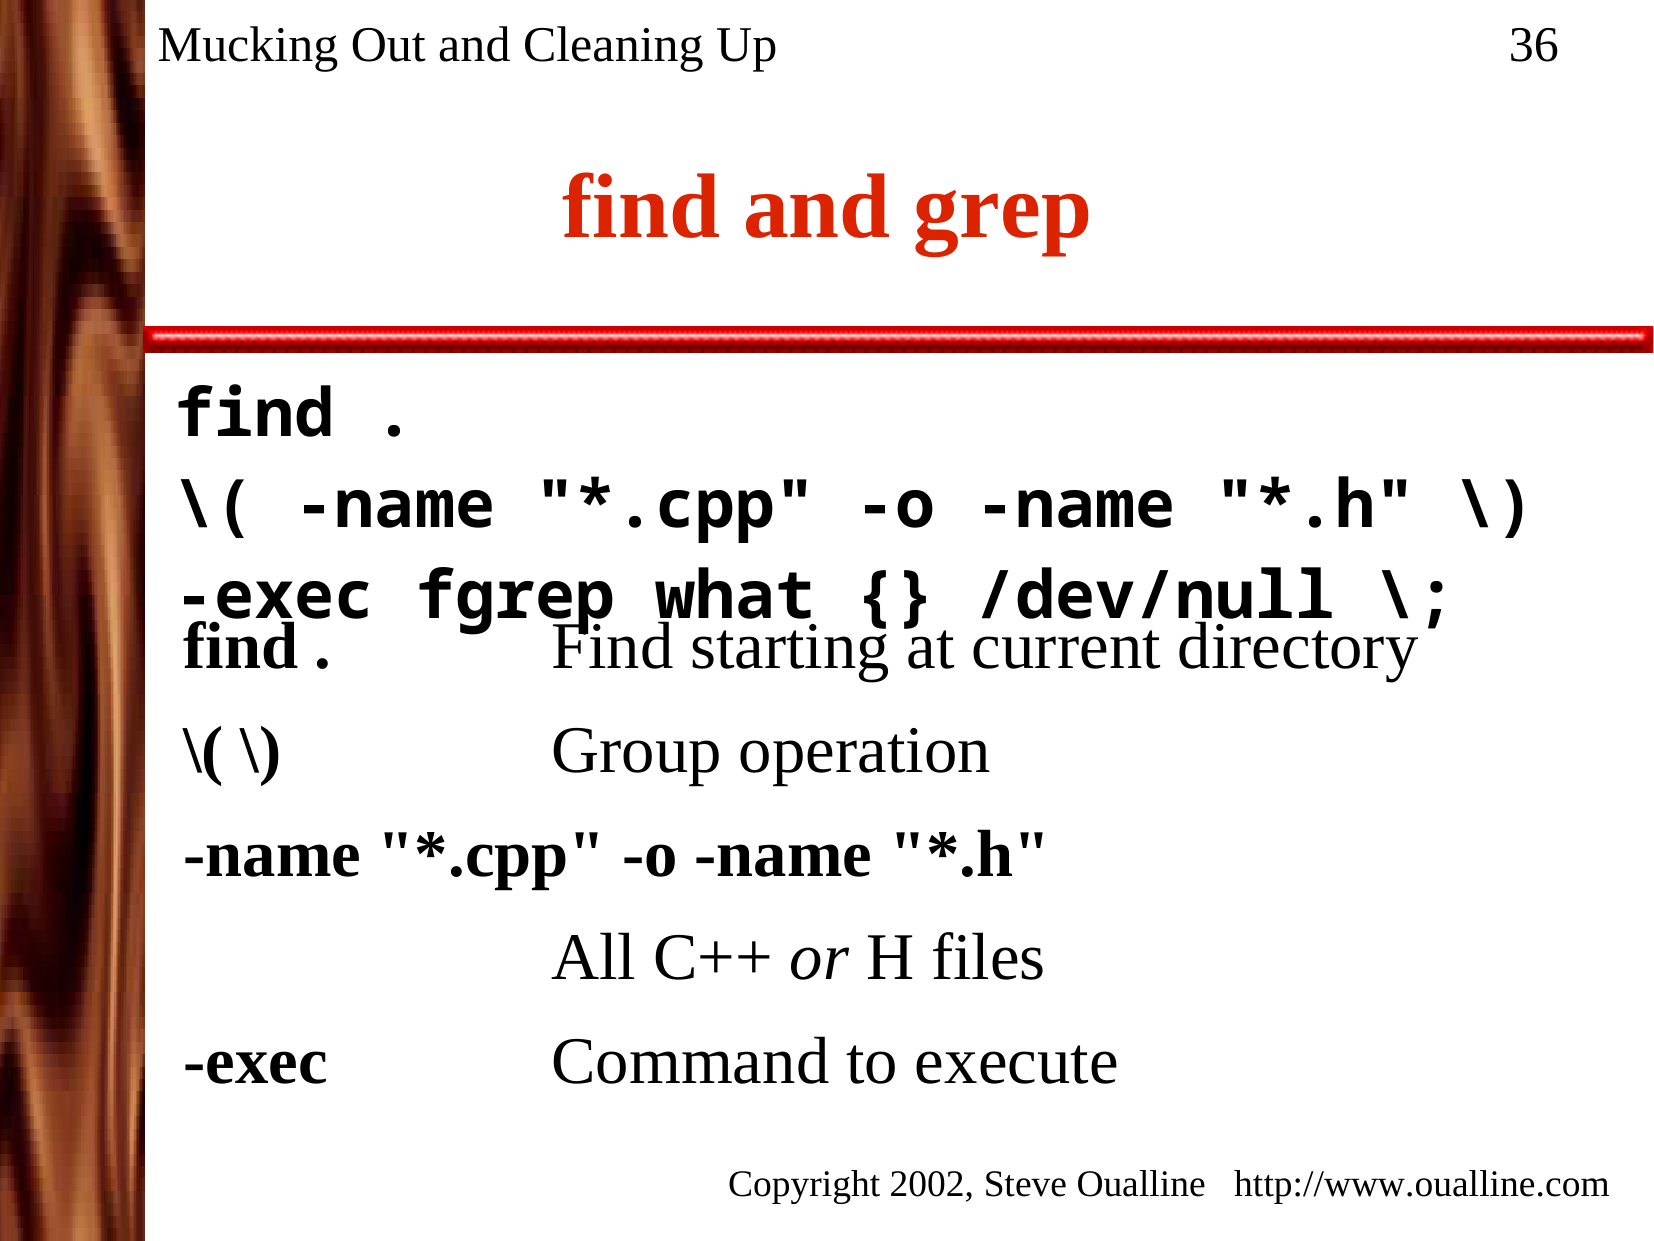

# find and grep
find .
\( -name "*.cpp" -o -name "*.h" \)
-exec fgrep what {} /dev/null \;
find .	Find starting at current directory
\( \)	Group operation
-name "*.cpp" -o -name "*.h"
 	All C++ or H files
-exec	Command to execute